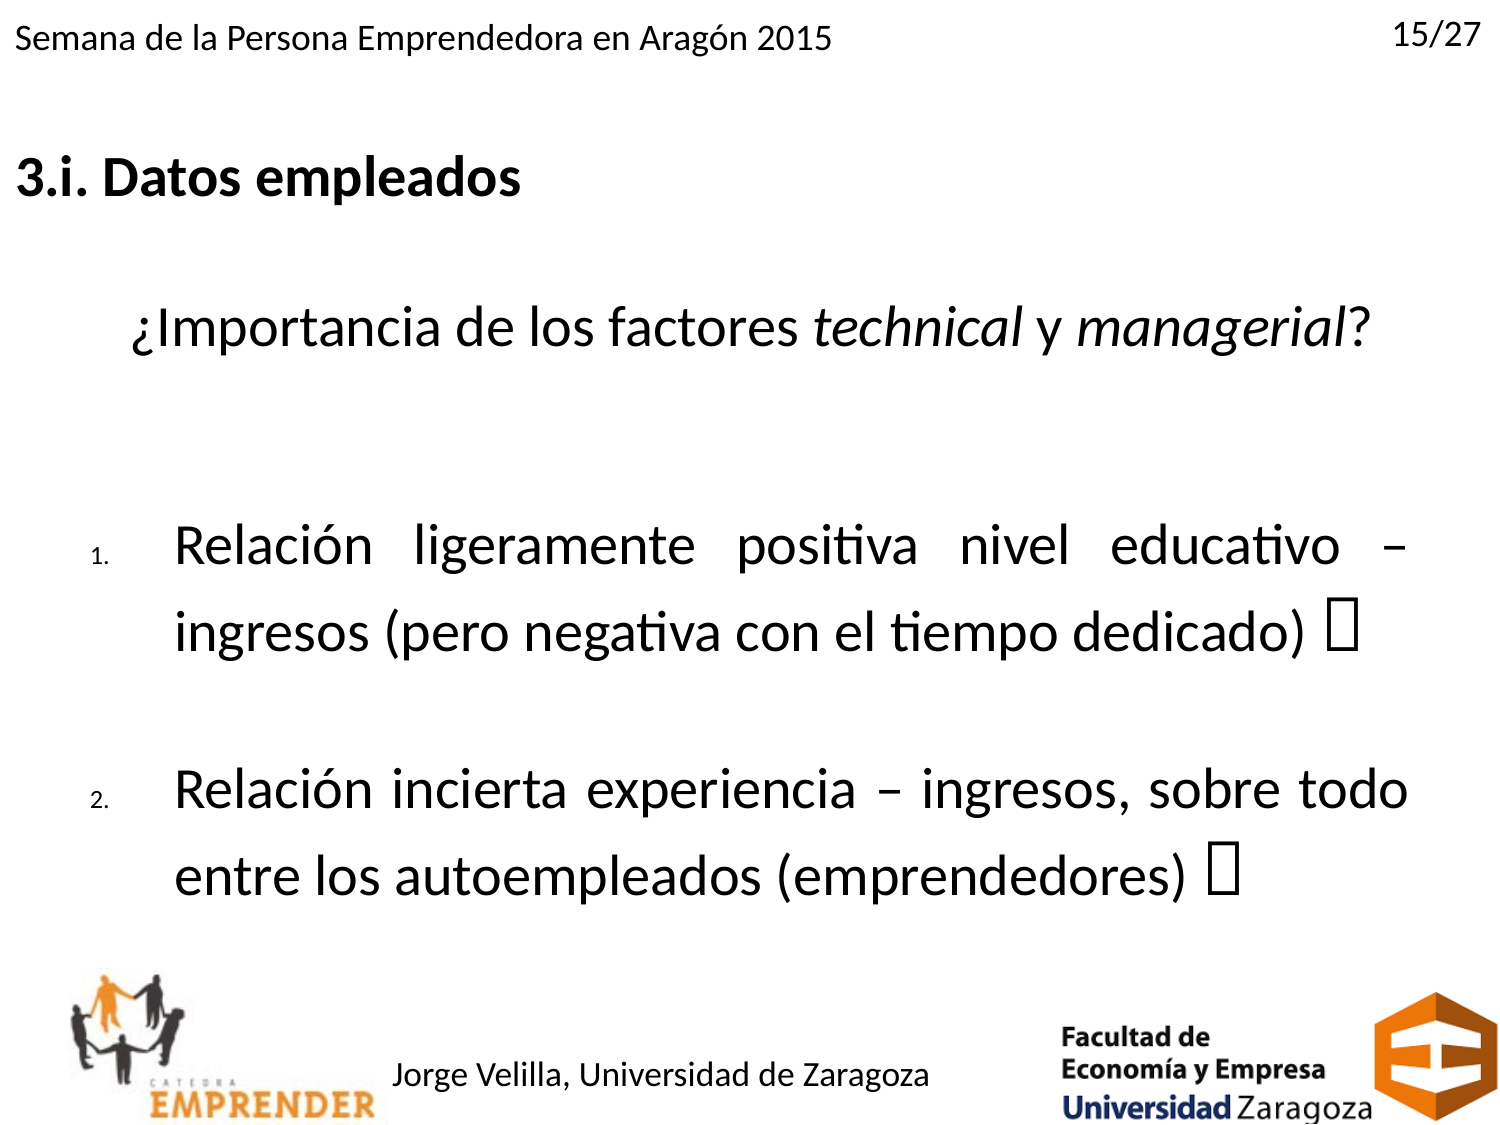

Semana de la Persona Emprendedora en Aragón 2015
3.i. Datos empleados
# ¿Importancia de los factores technical y managerial?
Relación ligeramente positiva nivel educativo – ingresos (pero negativa con el tiempo dedicado) 
Relación incierta experiencia – ingresos, sobre todo entre los autoempleados (emprendedores) 
Jorge Velilla, Universidad de Zaragoza